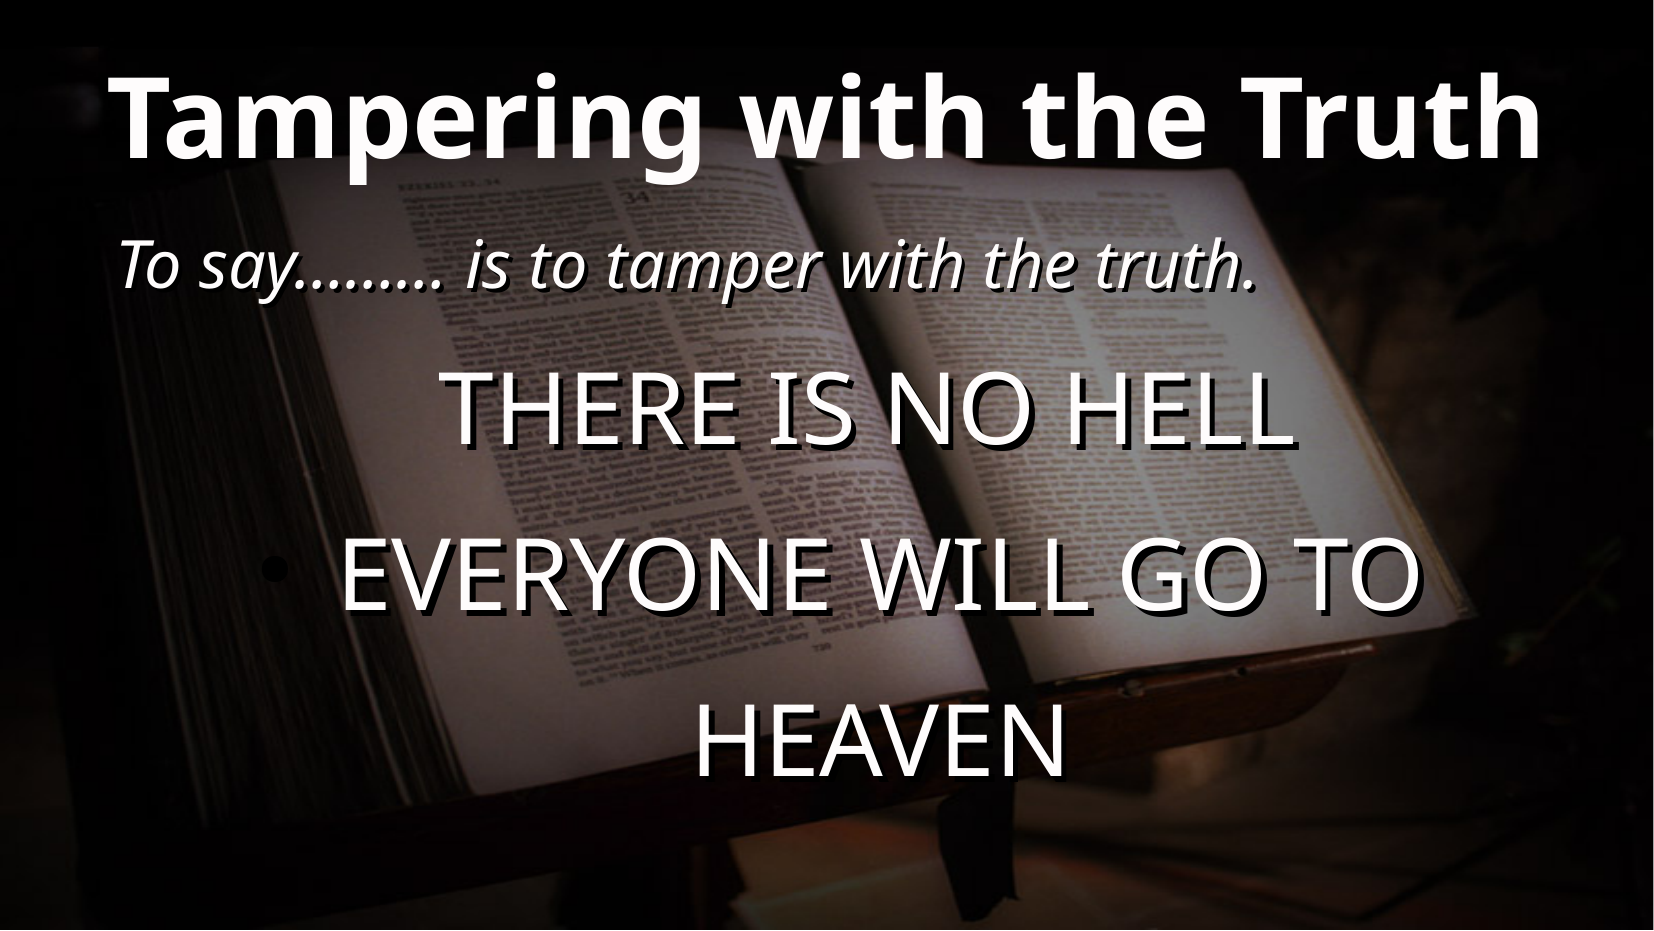

# Tampering with the Truth
To say……… is to tamper with the truth.
THERE IS NO HELL
 EVERYONE WILL GO TO
 HEAVEN